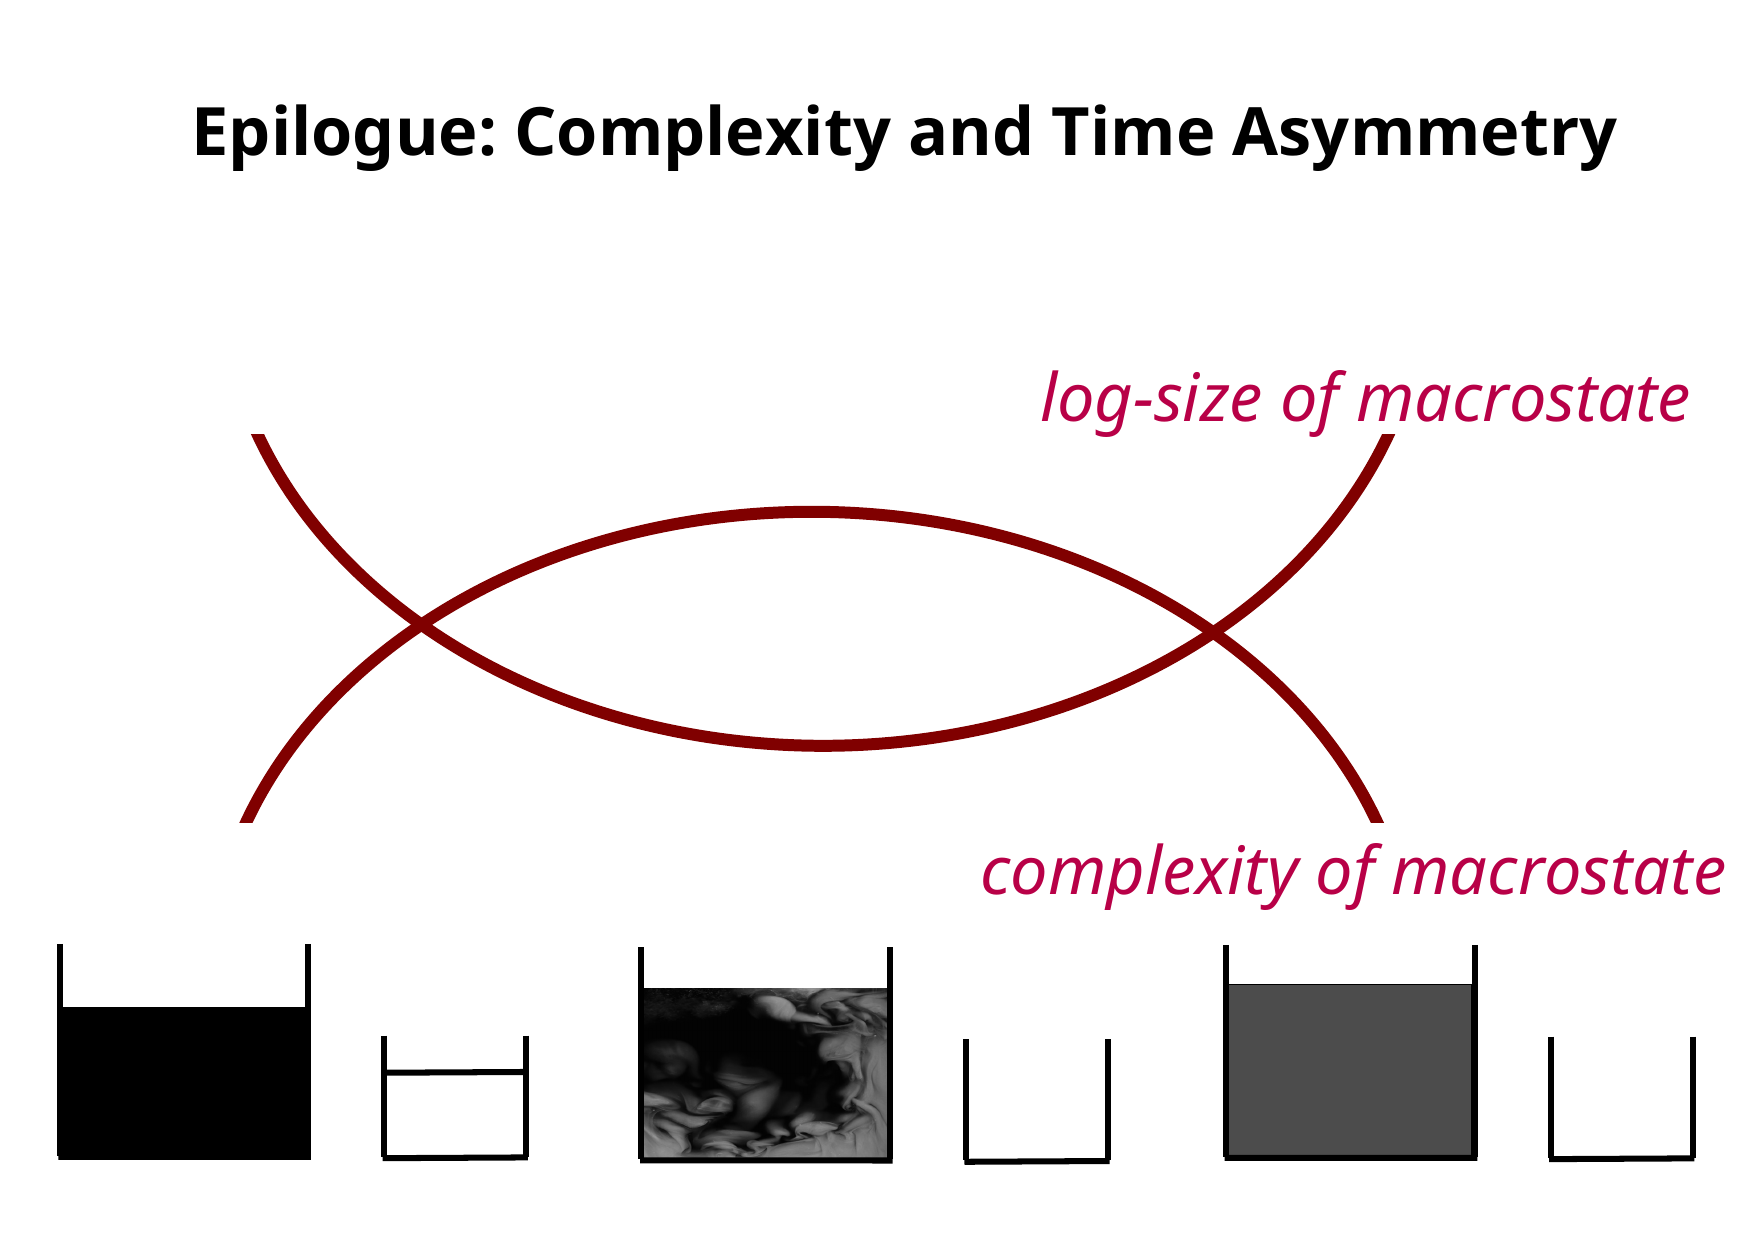

Epilogue: Complexity and Time Asymmetry
log-size of macrostate
complexity of macrostate